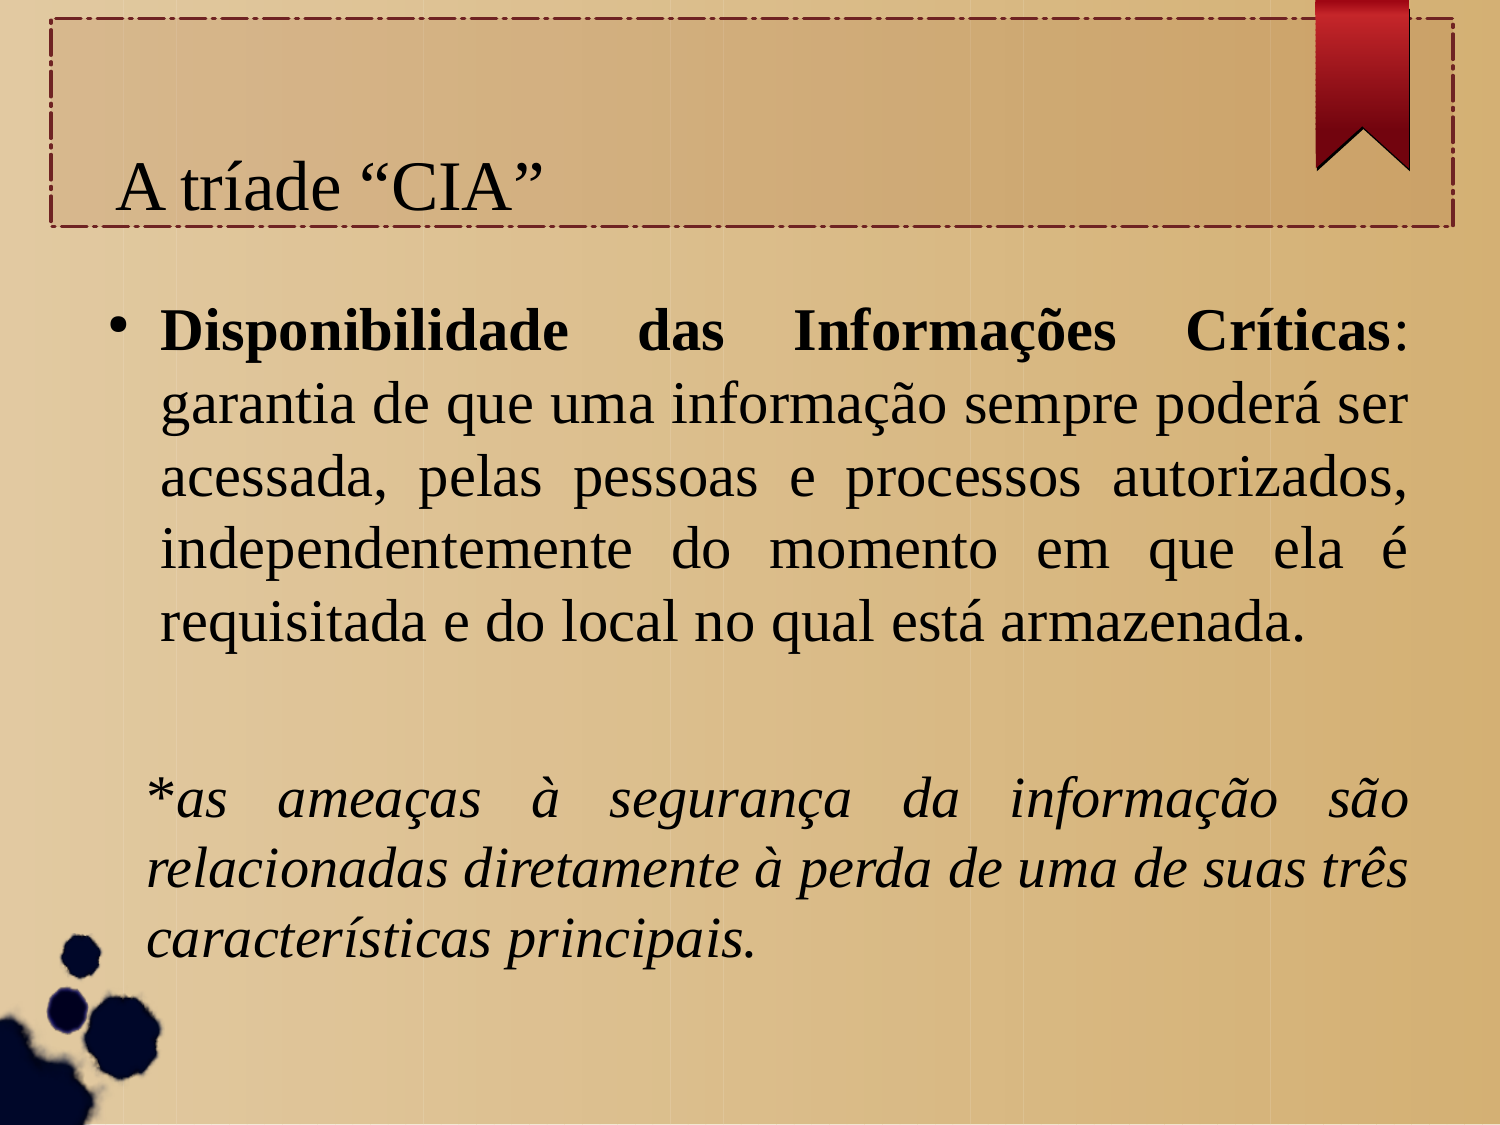

# A tríade “CIA”
Disponibilidade das Informações Críticas: garantia de que uma informação sempre poderá ser acessada, pelas pessoas e processos autorizados, independentemente do momento em que ela é requisitada e do local no qual está armazenada.
	*as ameaças à segurança da informação são relacionadas diretamente à perda de uma de suas três características principais.